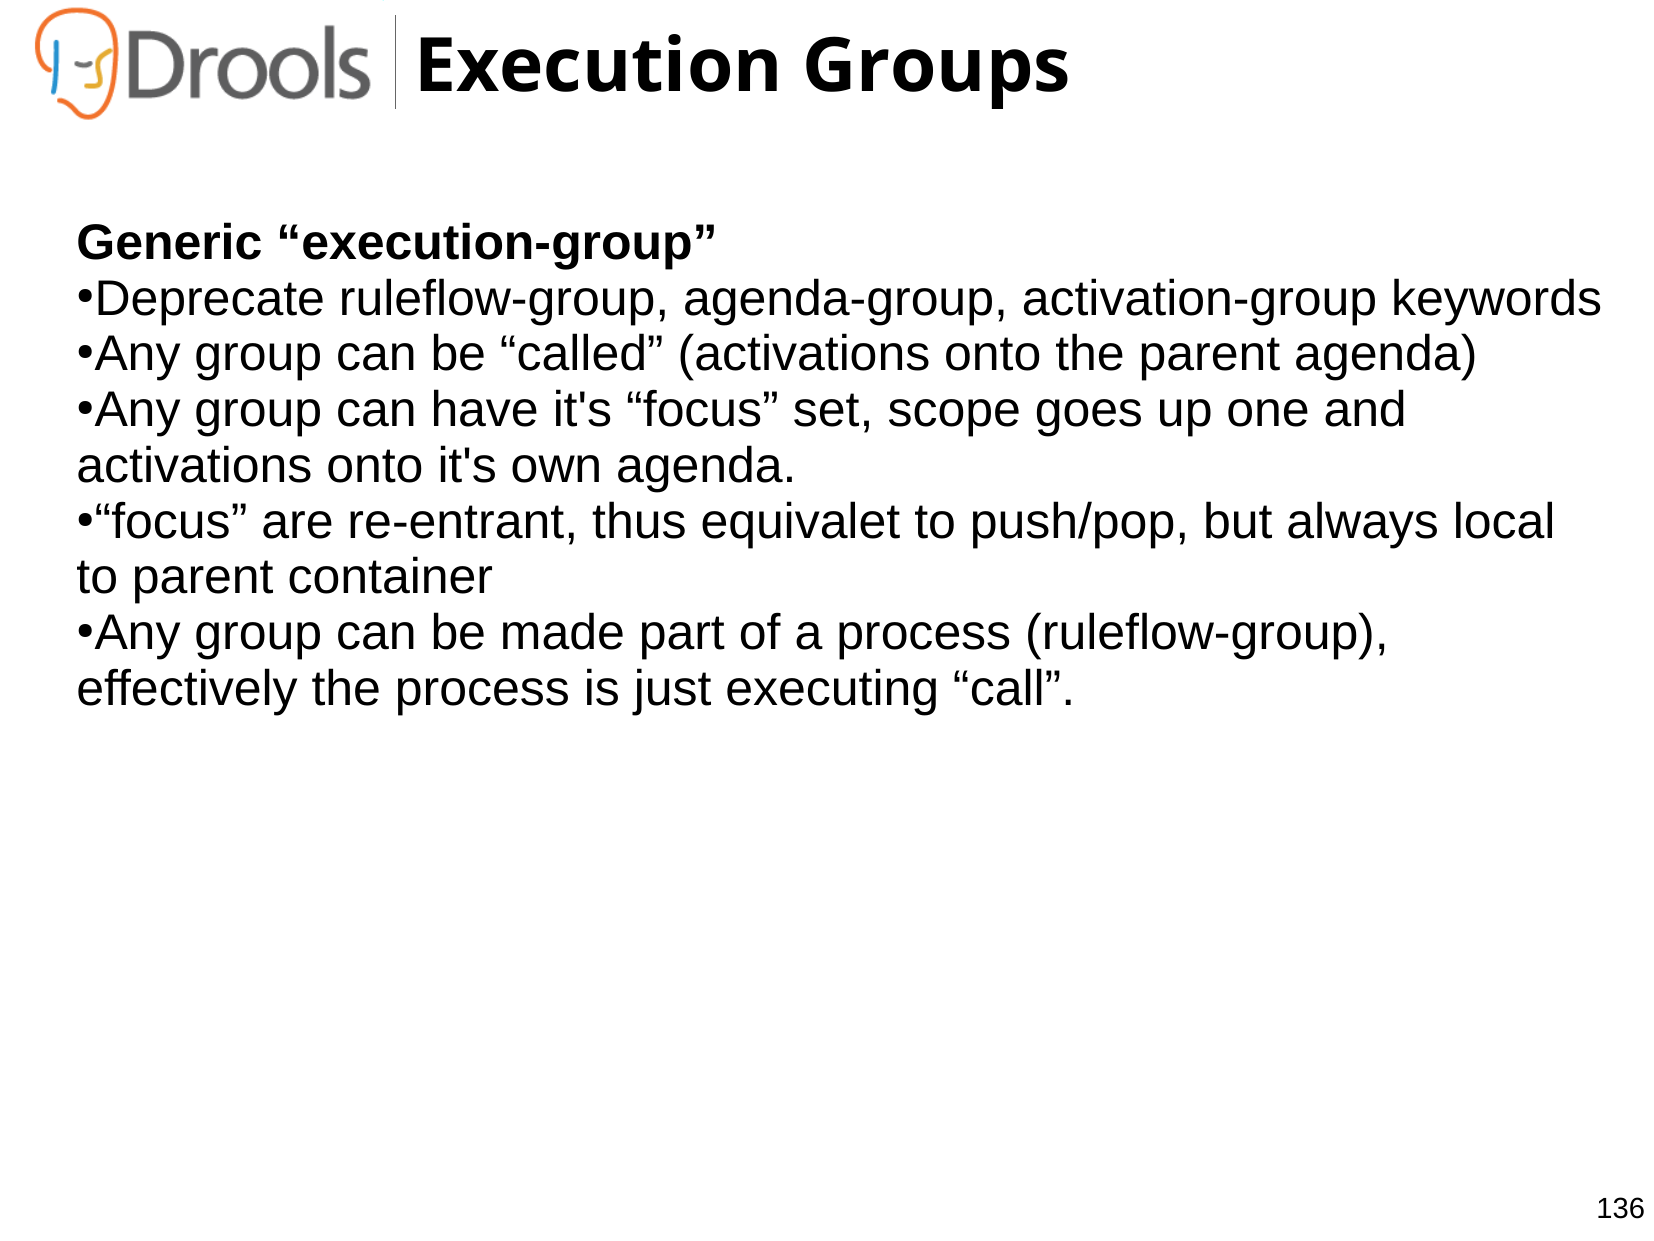

# Execution Groups
Generic “execution-group”
Deprecate ruleflow-group, agenda-group, activation-group keywords
Any group can be “called” (activations onto the parent agenda)
Any group can have it's “focus” set, scope goes up one and activations onto it's own agenda.
“focus” are re-entrant, thus equivalet to push/pop, but always local to parent container
Any group can be made part of a process (ruleflow-group), effectively the process is just executing “call”.